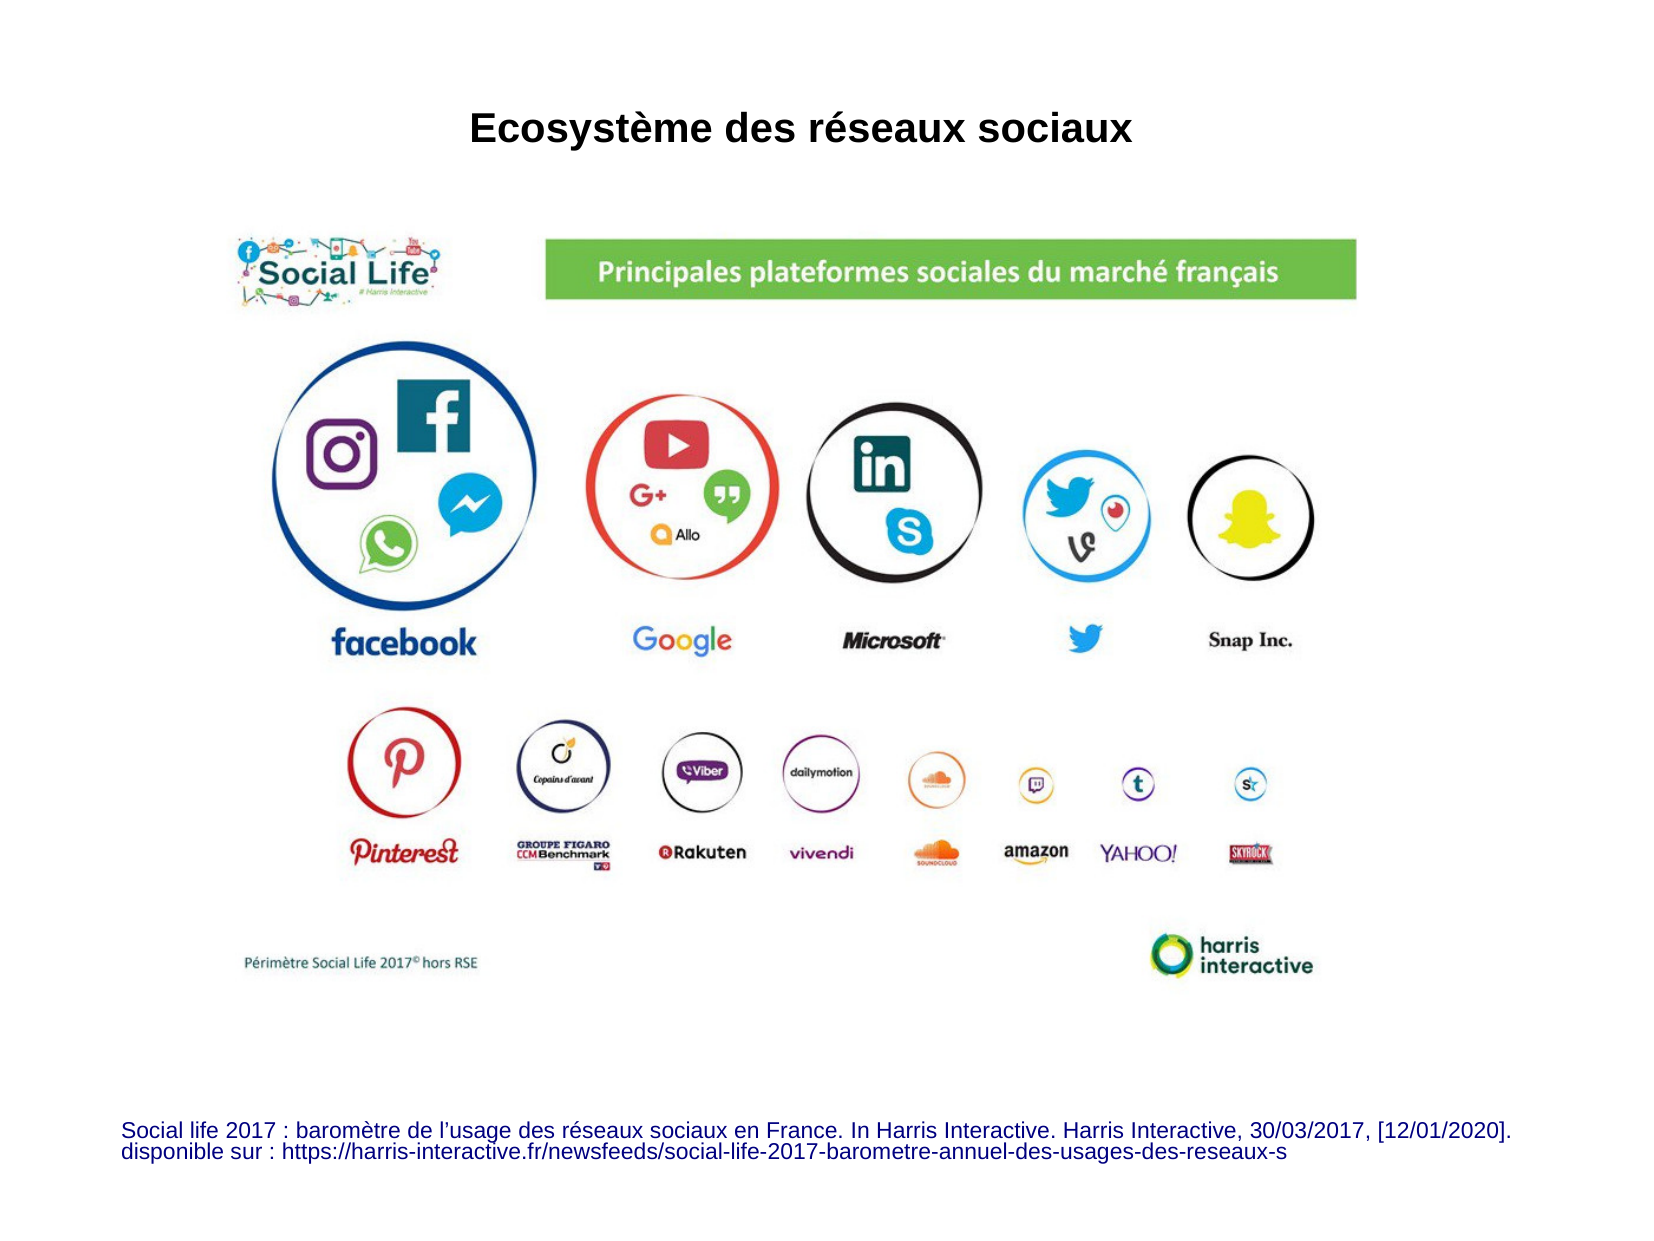

# Ecosystème des réseaux sociaux
Social life 2017 : baromètre de l’usage des réseaux sociaux en France. In Harris Interactive. Harris Interactive, 30/03/2017, [12/01/2020]. disponible sur : https://harris-interactive.fr/newsfeeds/social-life-2017-barometre-annuel-des-usages-des-reseaux-s